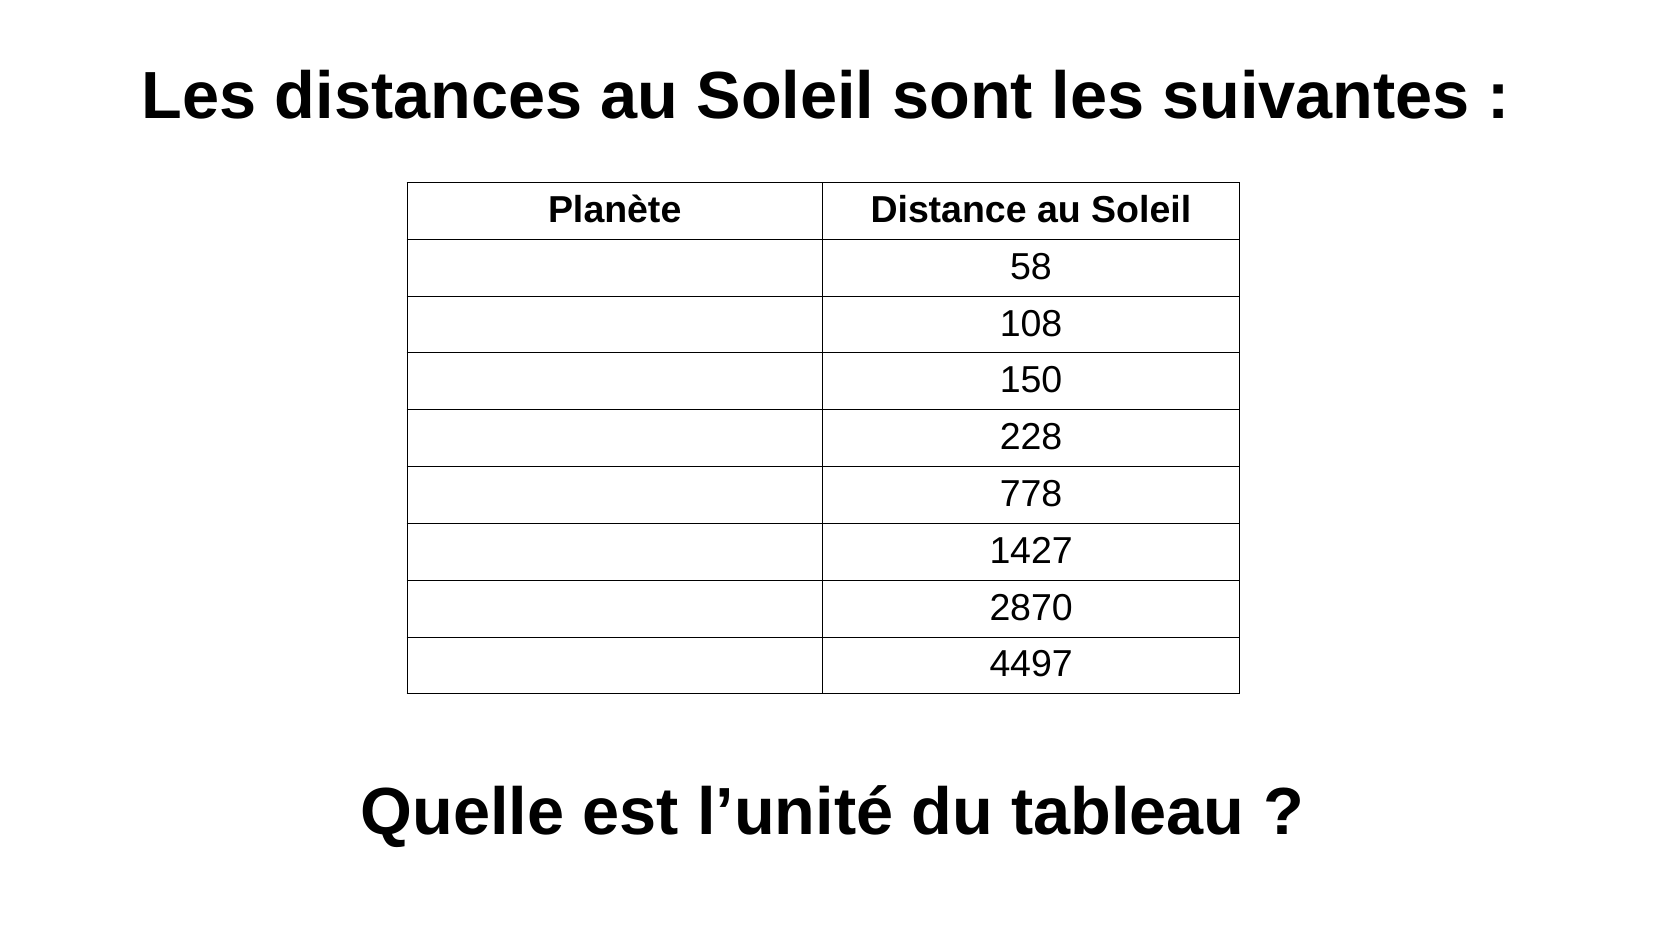

# Les distances au Soleil sont les suivantes :
| Planète | Distance au Soleil |
| --- | --- |
| | 58 |
| | 108 |
| | 150 |
| | 228 |
| | 778 |
| | 1427 |
| | 2870 |
| | 4497 |
Quelle est l’unité du tableau ?